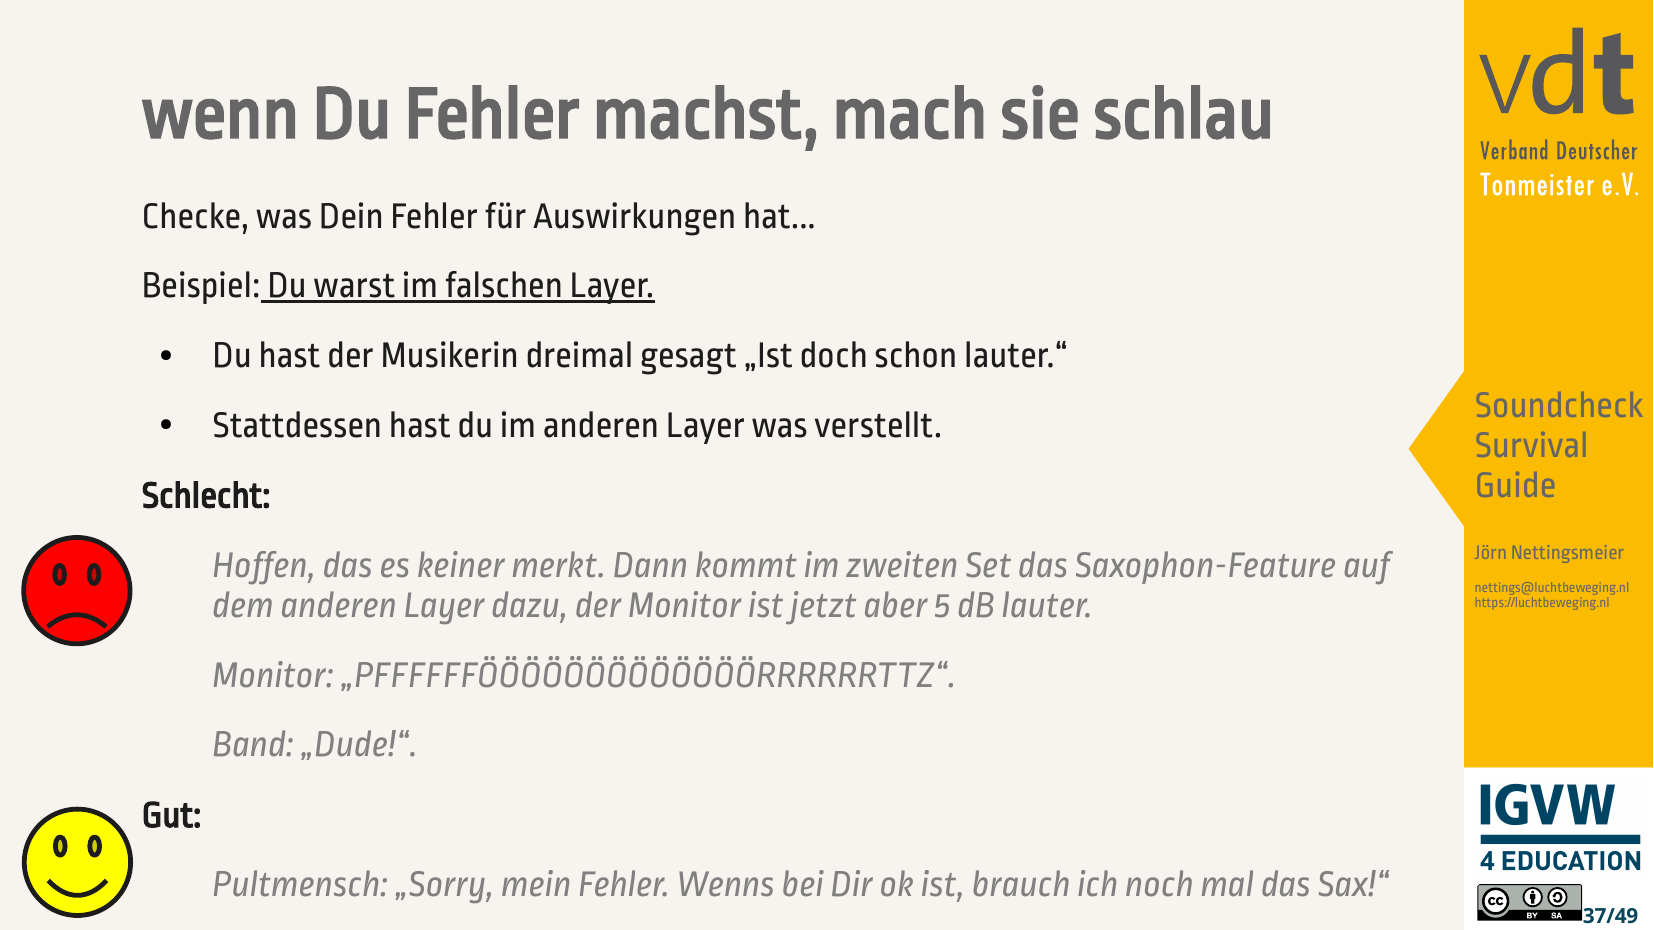

# wenn Du Fehler machst, mach sie schlau
Checke, was Dein Fehler für Auswirkungen hat...
Beispiel: Du warst im falschen Layer.
Du hast der Musikerin dreimal gesagt „Ist doch schon lauter.“
Stattdessen hast du im anderen Layer was verstellt.
Schlecht:
Hoffen, das es keiner merkt. Dann kommt im zweiten Set das Saxophon-Feature auf dem anderen Layer dazu, der Monitor ist jetzt aber 5 dB lauter.
Monitor: „PFFFFFFÖÖÖÖÖÖÖÖÖÖÖÖÖRRRRRRTTZ“.
Band: „Dude!“.
Gut:
Pultmensch: „Sorry, mein Fehler. Wenns bei Dir ok ist, brauch ich noch mal das Sax!“